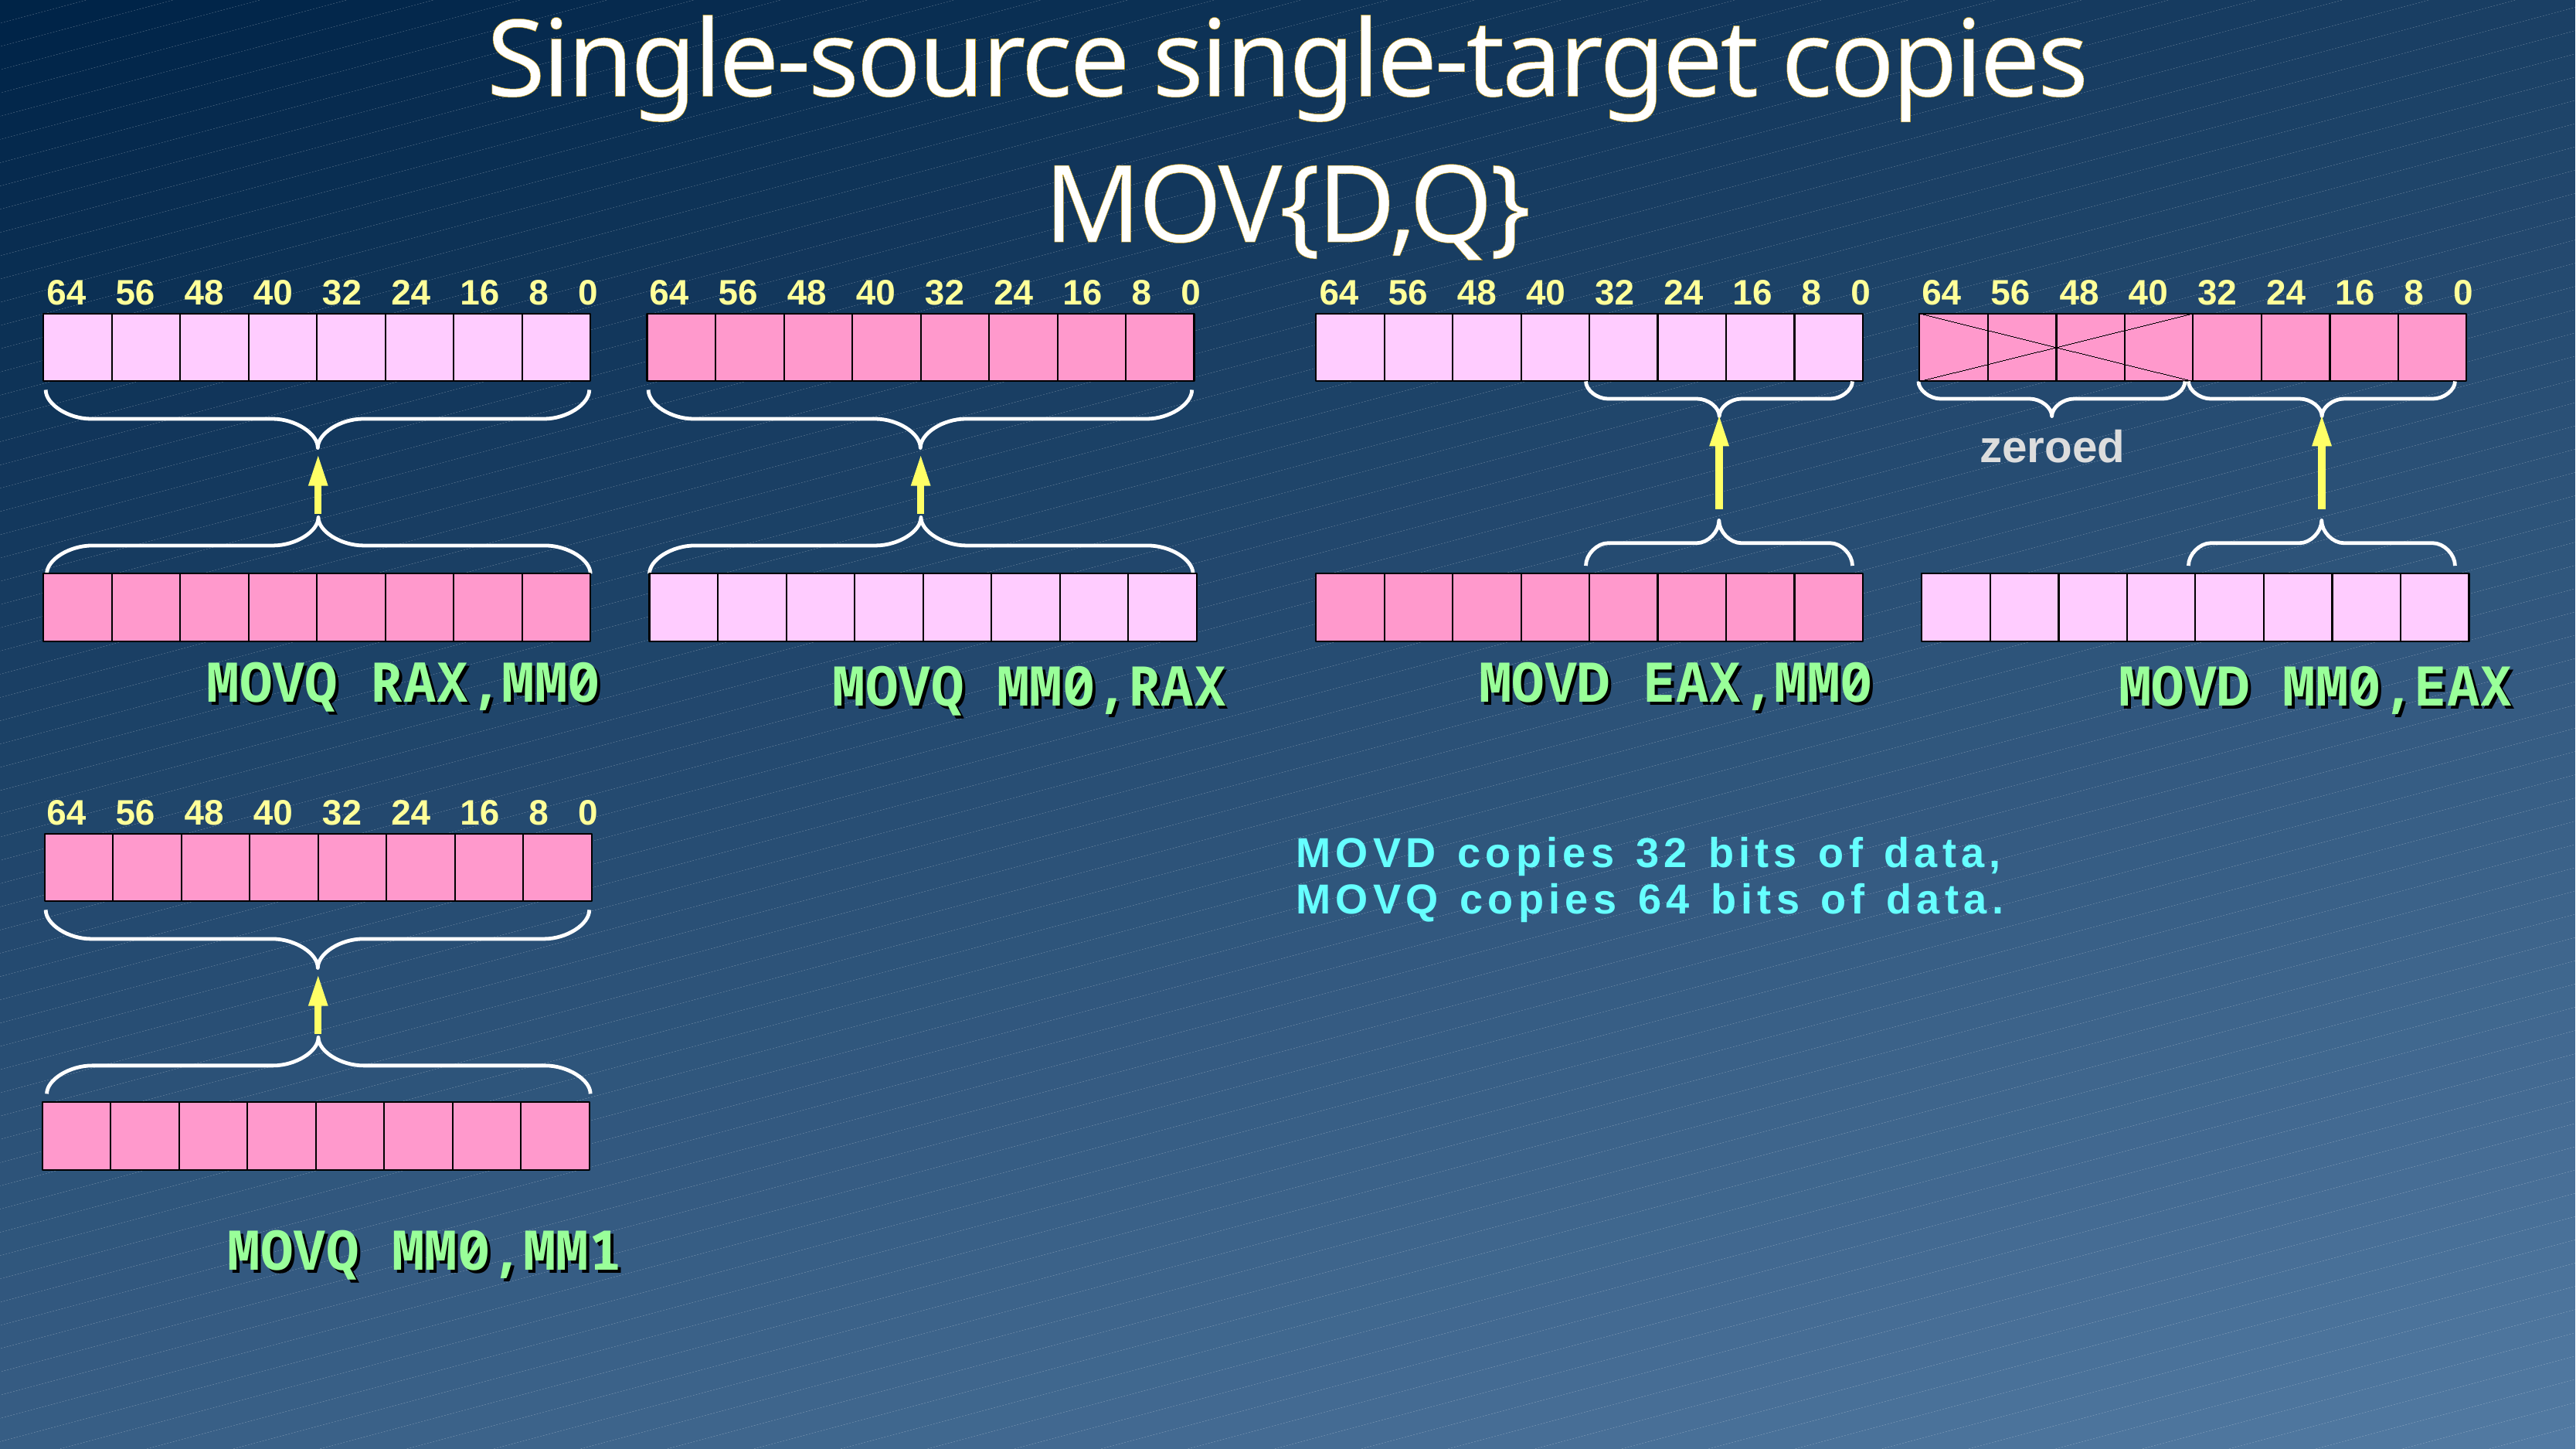

# Single-source single-target copies MOV{D,Q}
64 56 48 40 32 24 16 8 0
64 56 48 40 32 24 16 8 0
64 56 48 40 32 24 16 8 0
64 56 48 40 32 24 16 8 0
zeroed
MOVQ RAX,MM0
MOVD EAX,MM0
MOVQ MM0,RAX
MOVD MM0,EAX
64 56 48 40 32 24 16 8 0
MOVD copies 32 bits of data,
MOVQ copies 64 bits of data.
MOVQ MM0,MM1